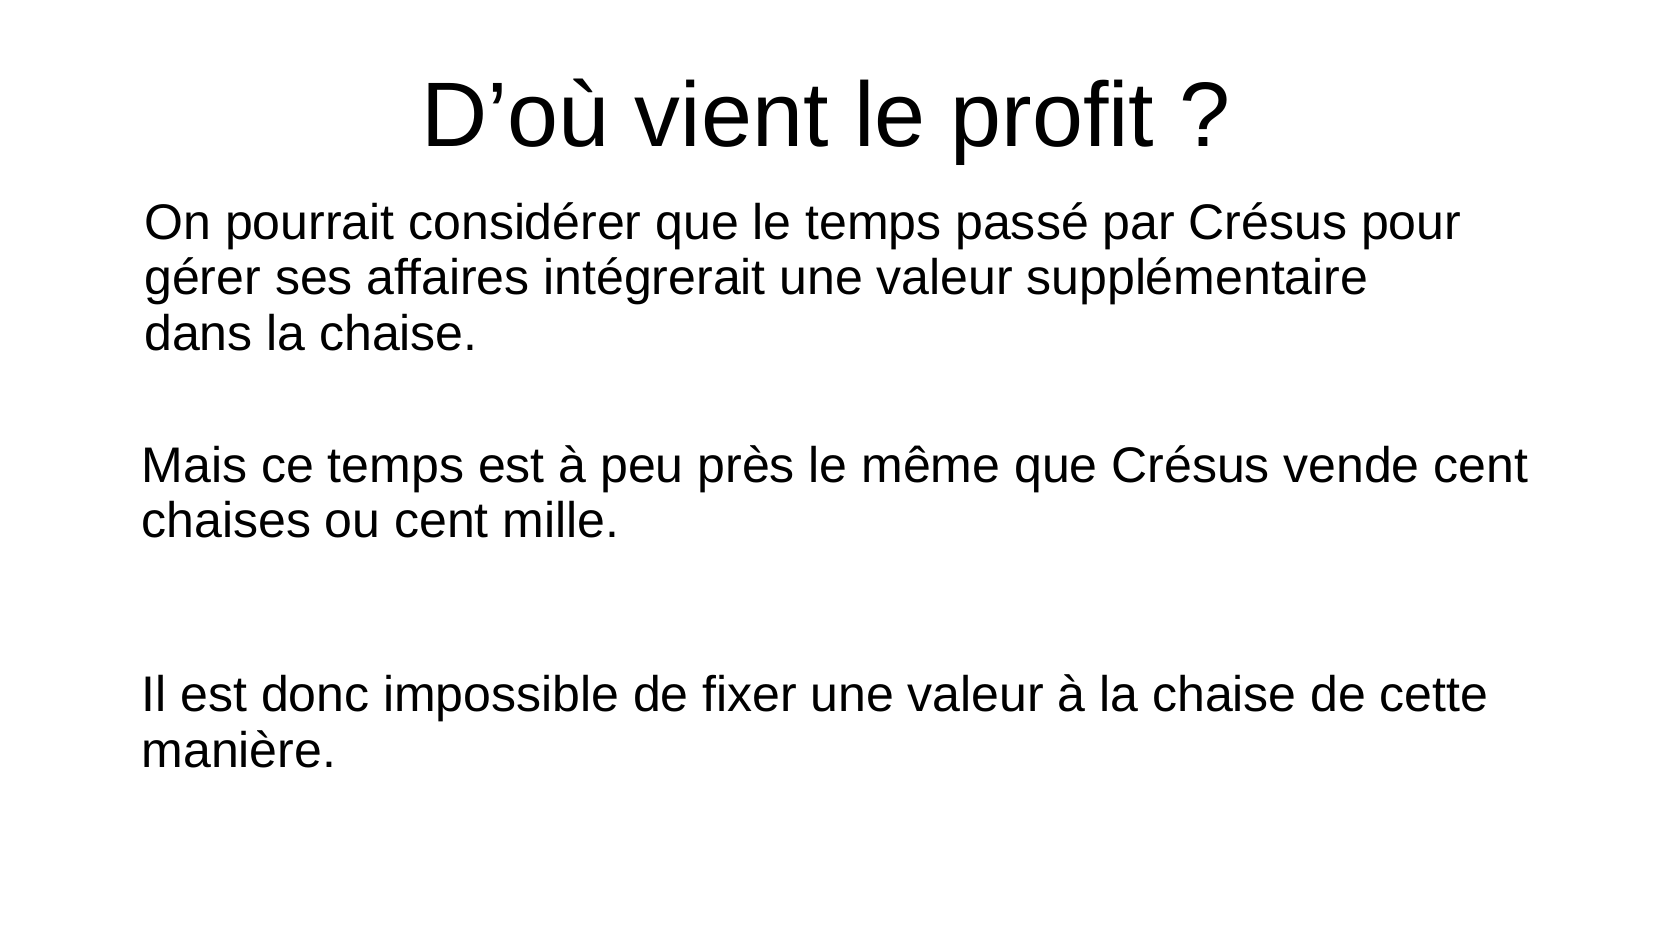

# D’où vient le profit ?
On pourrait considérer que le temps passé par Crésus pour gérer ses affaires intégrerait une valeur supplémentaire dans la chaise.
Mais ce temps est à peu près le même que Crésus vende cent chaises ou cent mille.
Il est donc impossible de fixer une valeur à la chaise de cette manière.